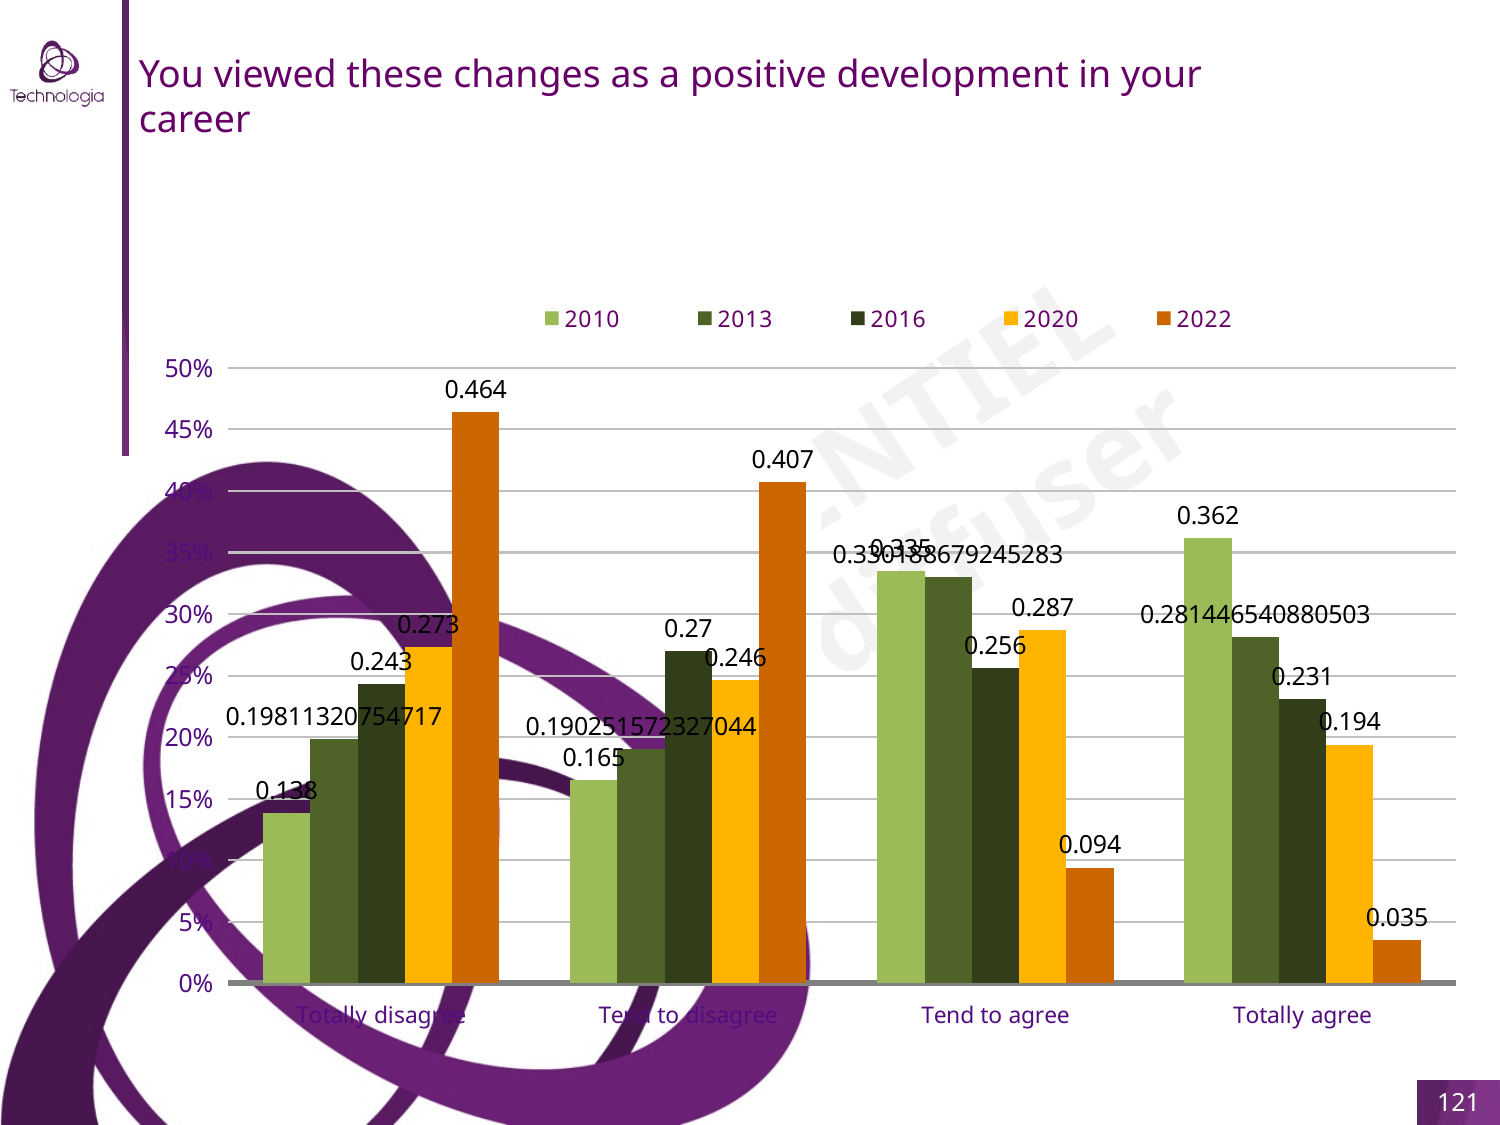

# You viewed these changes as a positive development in your career
### Chart
| Category | 2010 | 2013 | 2016 | 2020 | 2022 |
|---|---|---|---|---|---|
| Totally disagree | 0.138 | 0.19811320754717 | 0.243 | 0.273 | 0.464 |
| Tend to disagree | 0.165 | 0.190251572327044 | 0.27 | 0.246 | 0.407 |
| Tend to agree | 0.335 | 0.330188679245283 | 0.256 | 0.287 | 0.094 |
| Totally agree | 0.362 | 0.281446540880503 | 0.231 | 0.194 | 0.035 |